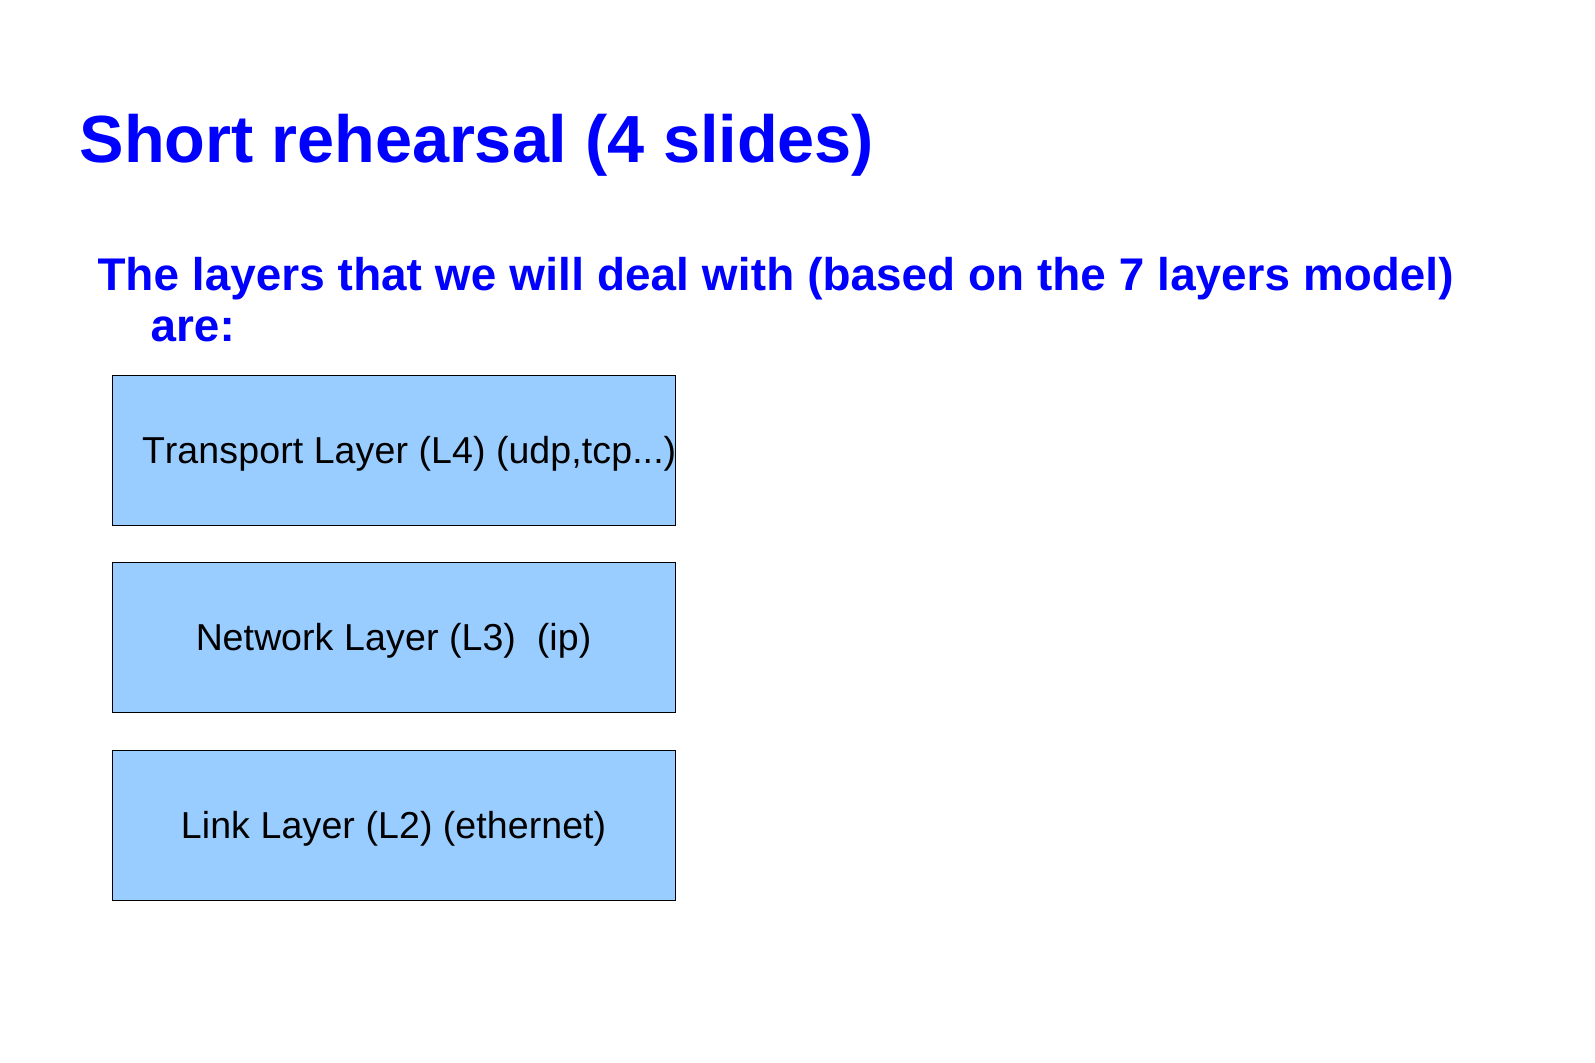

# Short rehearsal (4 slides)
The layers that we will deal with (based on the 7 layers model) are:
 Transport Layer (L4) (udp,tcp...)
Network Layer (L3) (ip)
Link Layer (L2) (ethernet)